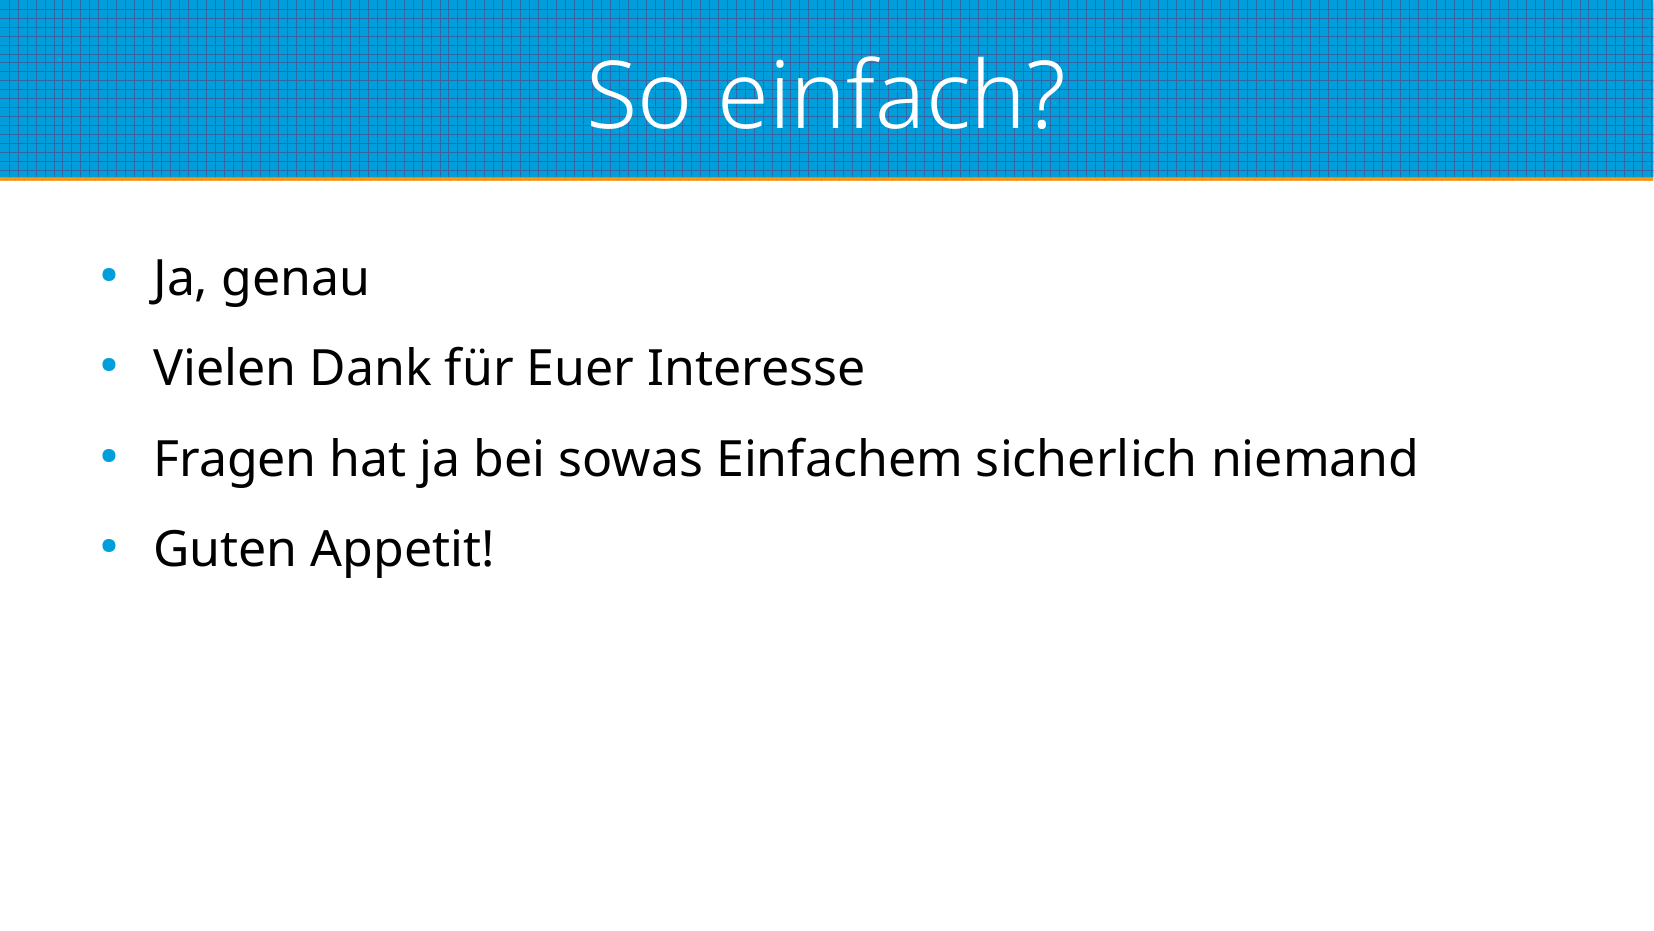

# So einfach?
Ja, genau
Vielen Dank für Euer Interesse
Fragen hat ja bei sowas Einfachem sicherlich niemand
Guten Appetit!